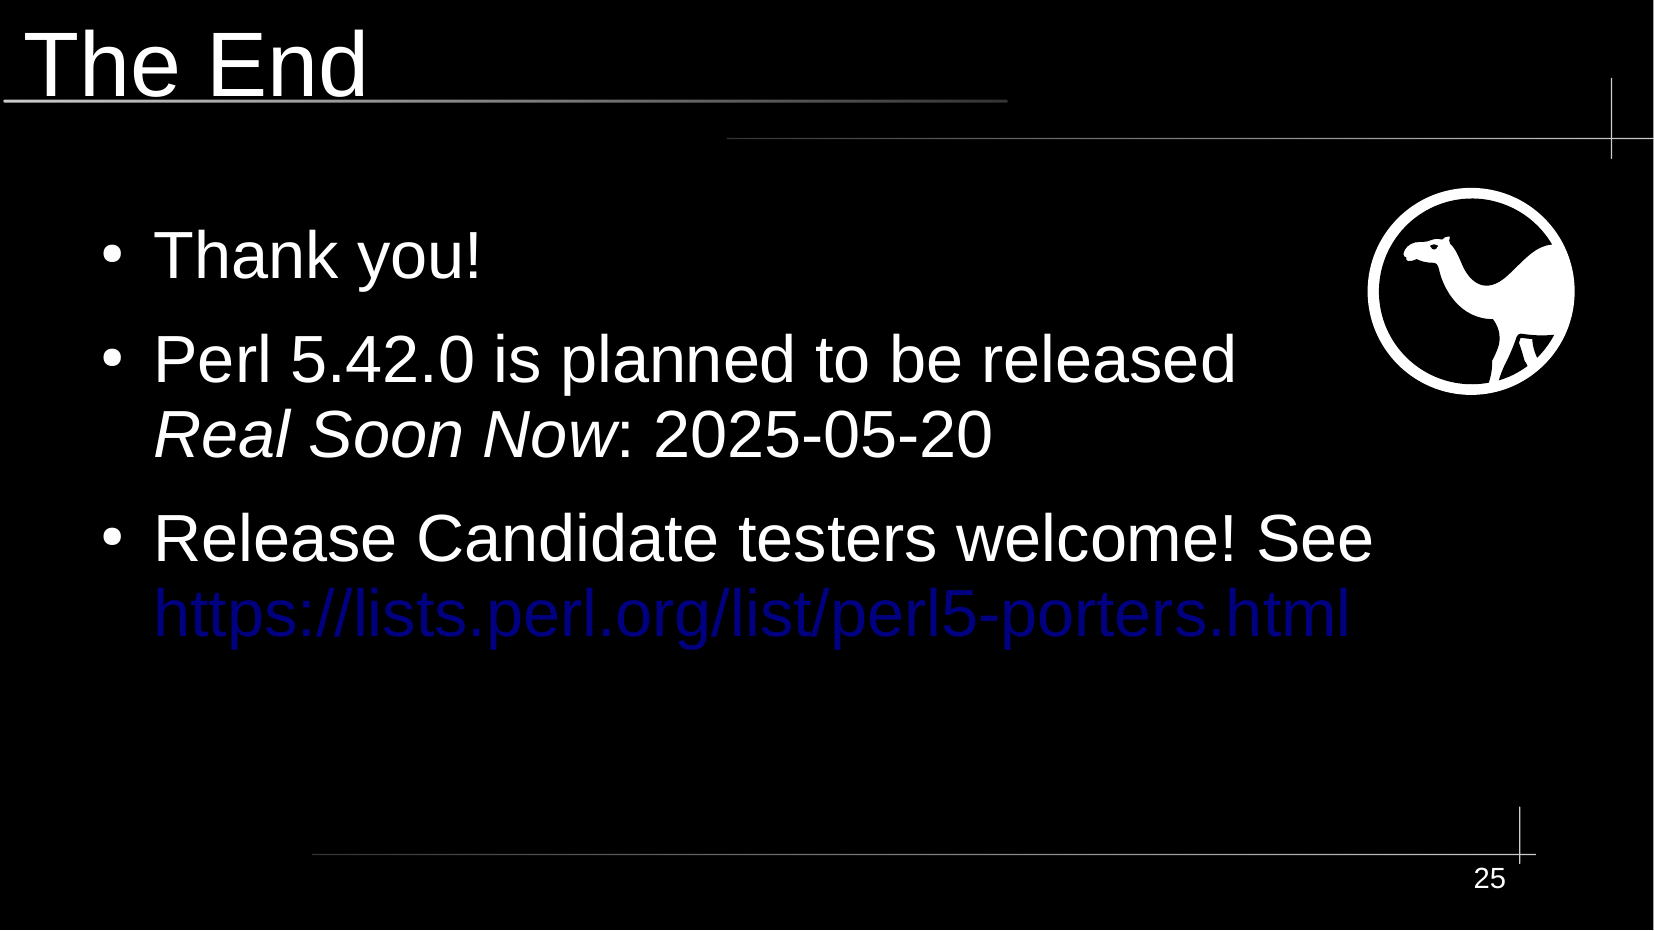

# The End
Thank you!
Perl 5.42.0 is planned to be released Real Soon Now: 2025-05-20
Release Candidate testers welcome! See https://lists.perl.org/list/perl5-porters.html
25